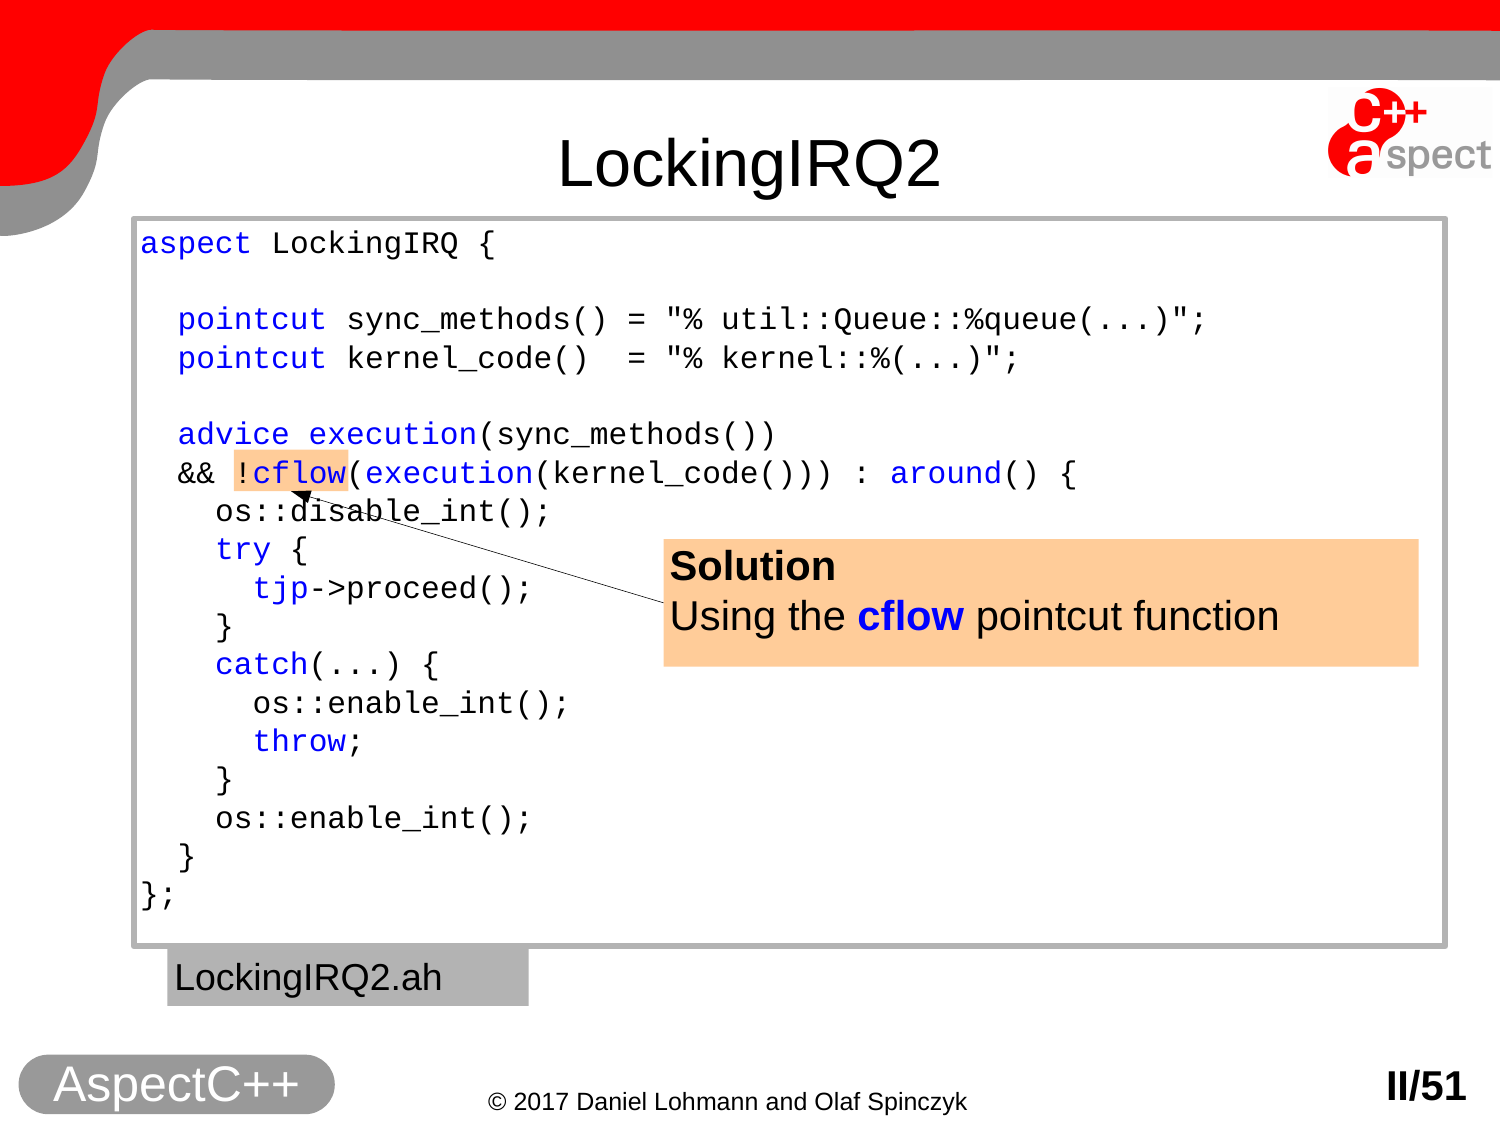

# LockingIRQ2
aspect LockingIRQ {
 pointcut sync_methods() = "% util::Queue::%queue(...)";
 pointcut kernel_code() = "% kernel::%(...)";
 advice execution(sync_methods())
 && !cflow(execution(kernel_code())) : around() {
 os::disable_int();
 try {
 tjp->proceed();
 }
 catch(...) {
 os::enable_int();
 throw;
 }
 os::enable_int();
 }
};
Solution
Using the cflow pointcut function
LockingIRQ2.ah